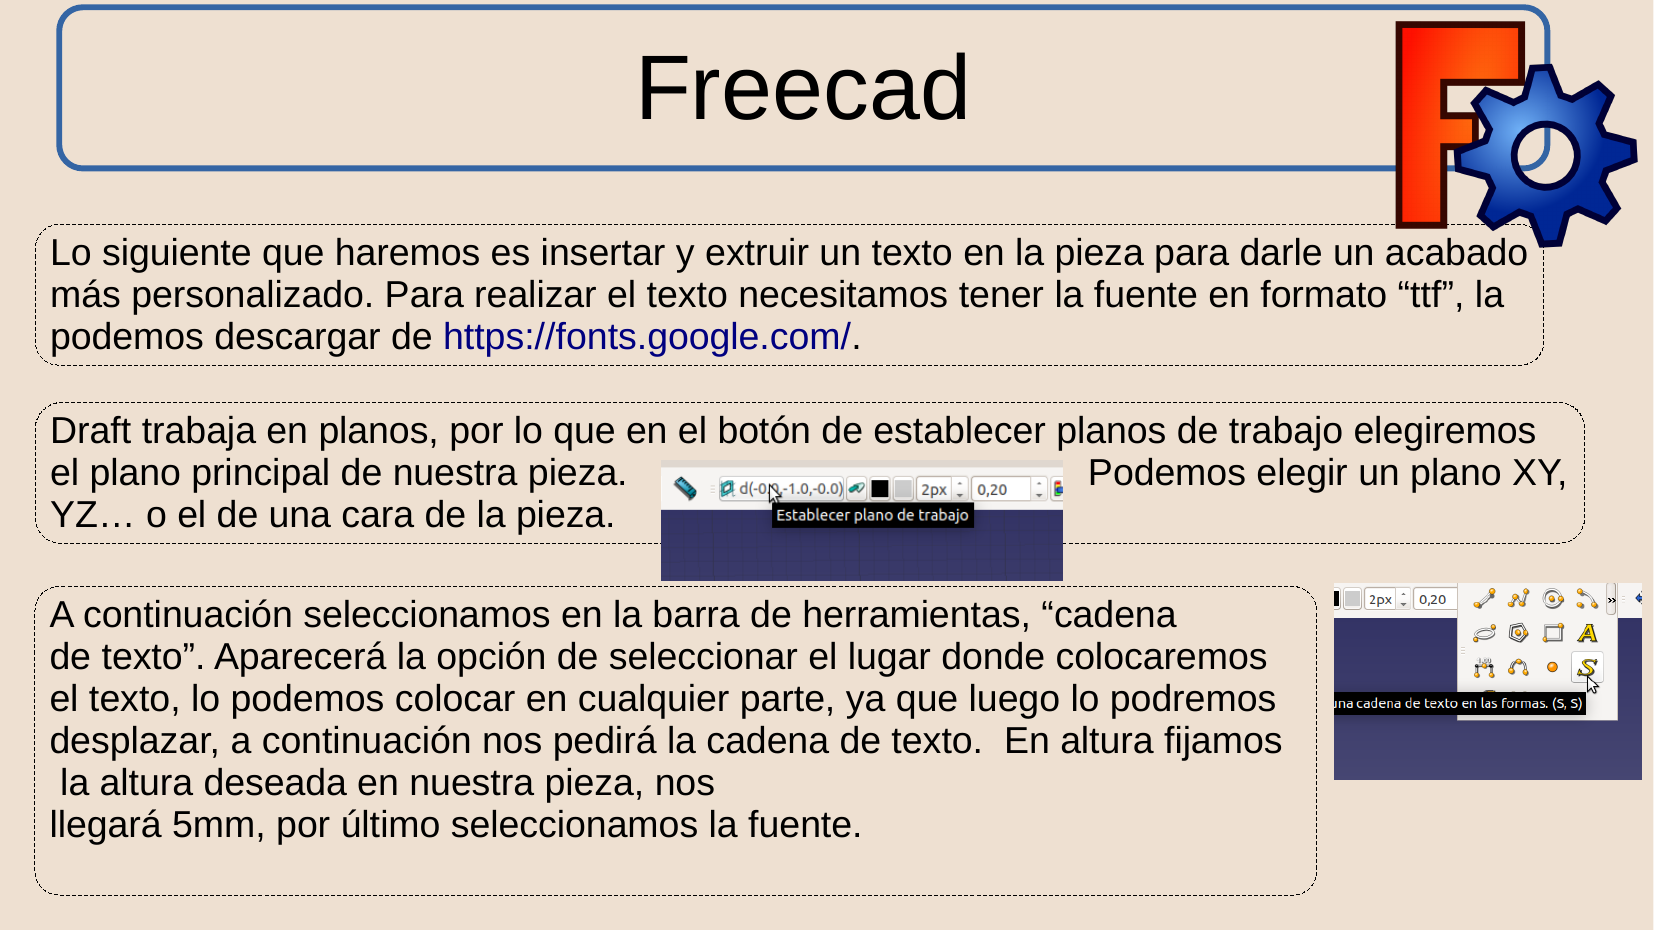

# Freecad
Lo siguiente que haremos es insertar y extruir un texto en la pieza para darle un acabado
más personalizado. Para realizar el texto necesitamos tener la fuente en formato “ttf”, la
podemos descargar de https://fonts.google.com/.
Draft trabaja en planos, por lo que en el botón de establecer planos de trabajo elegiremos
el plano principal de nuestra pieza. Podemos elegir un plano XY,
YZ… o el de una cara de la pieza.
A continuación seleccionamos en la barra de herramientas, “cadena
de texto”. Aparecerá la opción de seleccionar el lugar donde colocaremos
el texto, lo podemos colocar en cualquier parte, ya que luego lo podremos
desplazar, a continuación nos pedirá la cadena de texto. En altura fijamos
 la altura deseada en nuestra pieza, nos
llegará 5mm, por último seleccionamos la fuente.